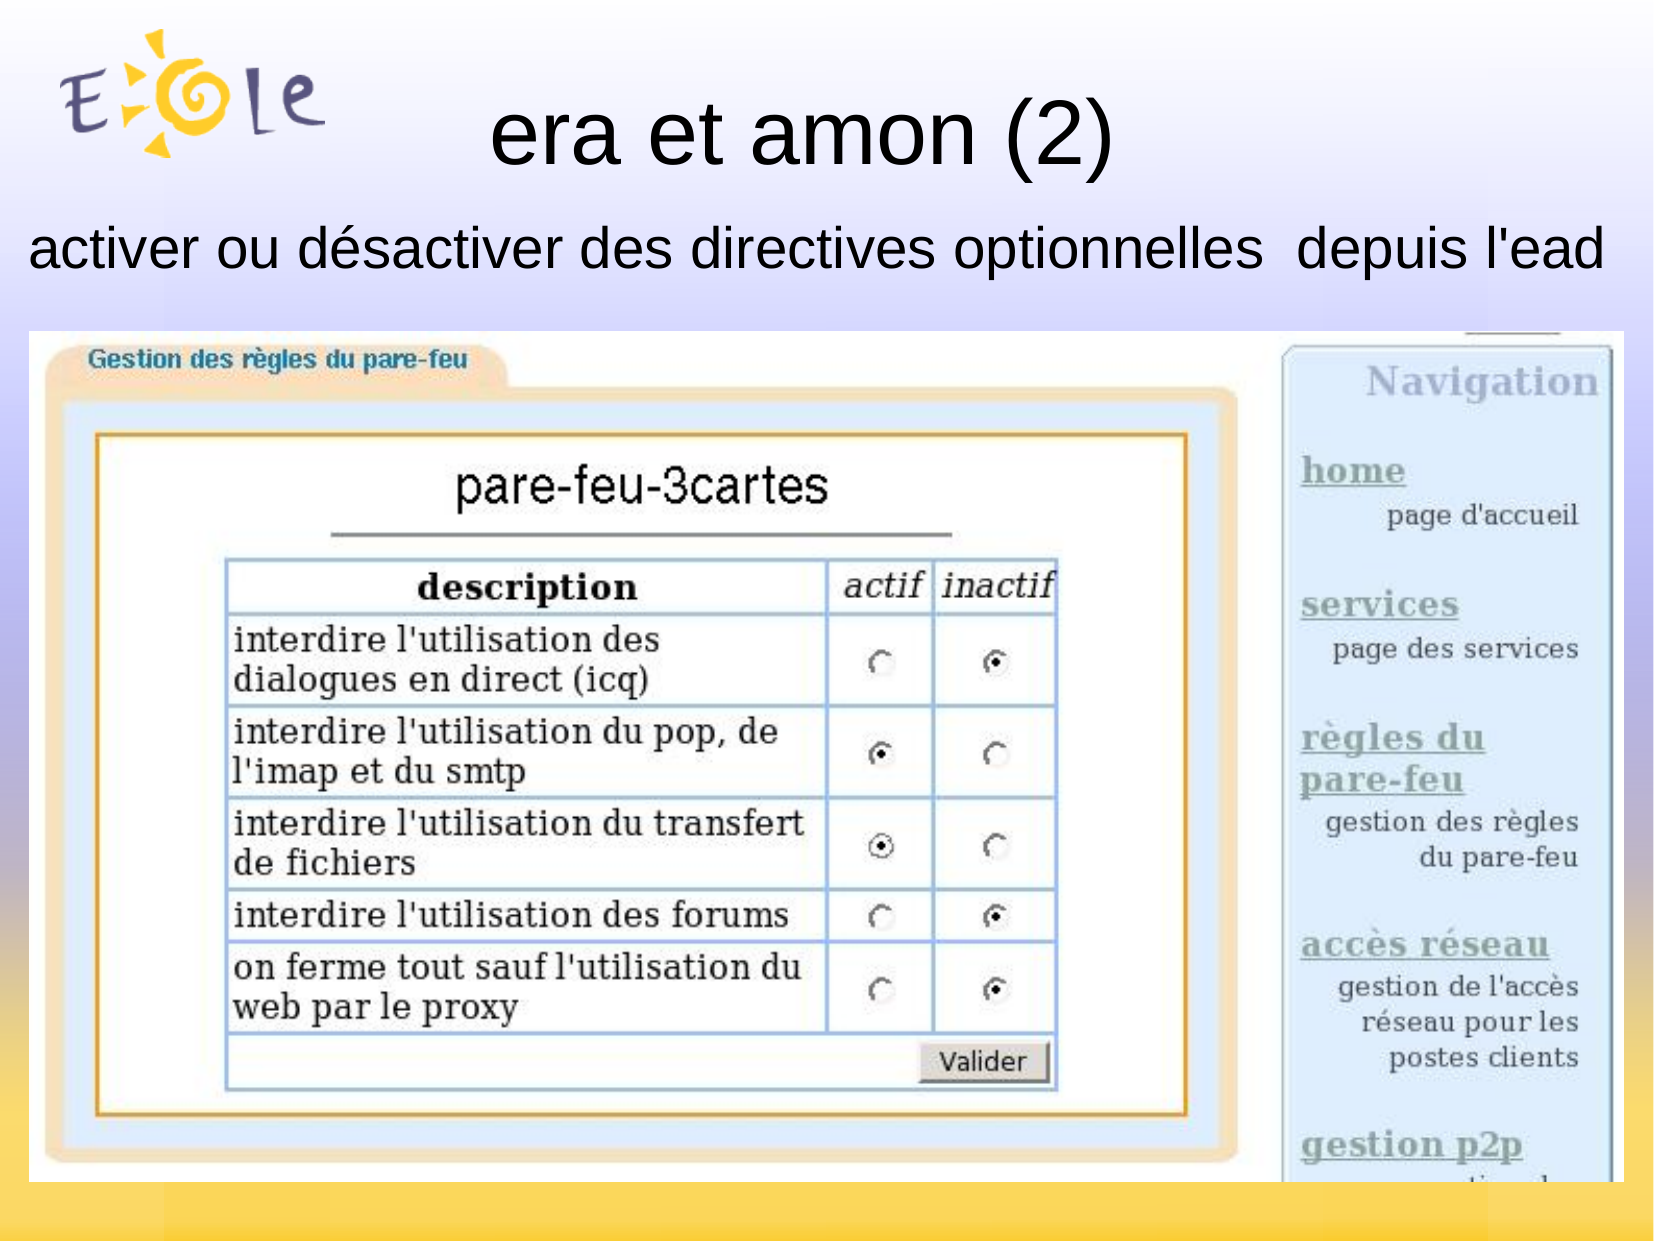

# era et amon (2)
activer ou désactiver des directives optionnelles depuis l'ead